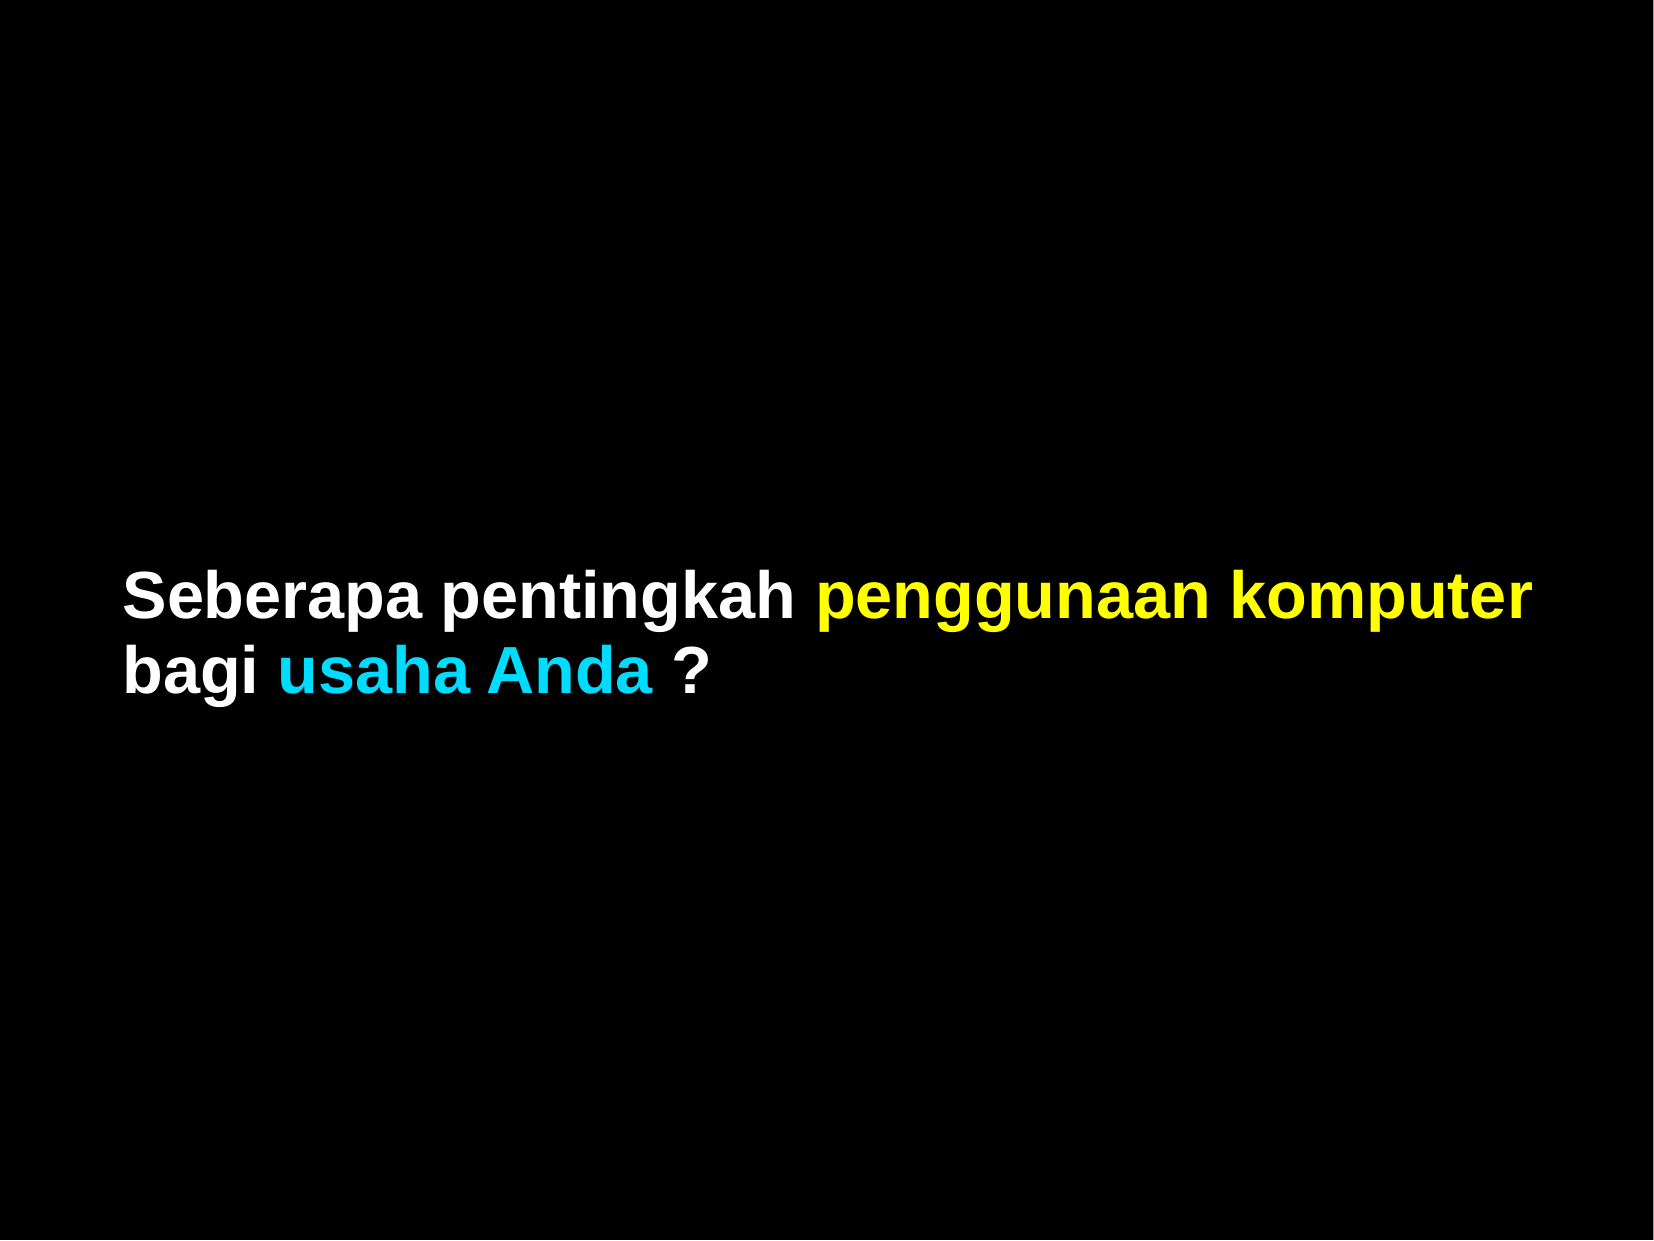

Seberapa pentingkah penggunaan komputer
bagi usaha Anda ?